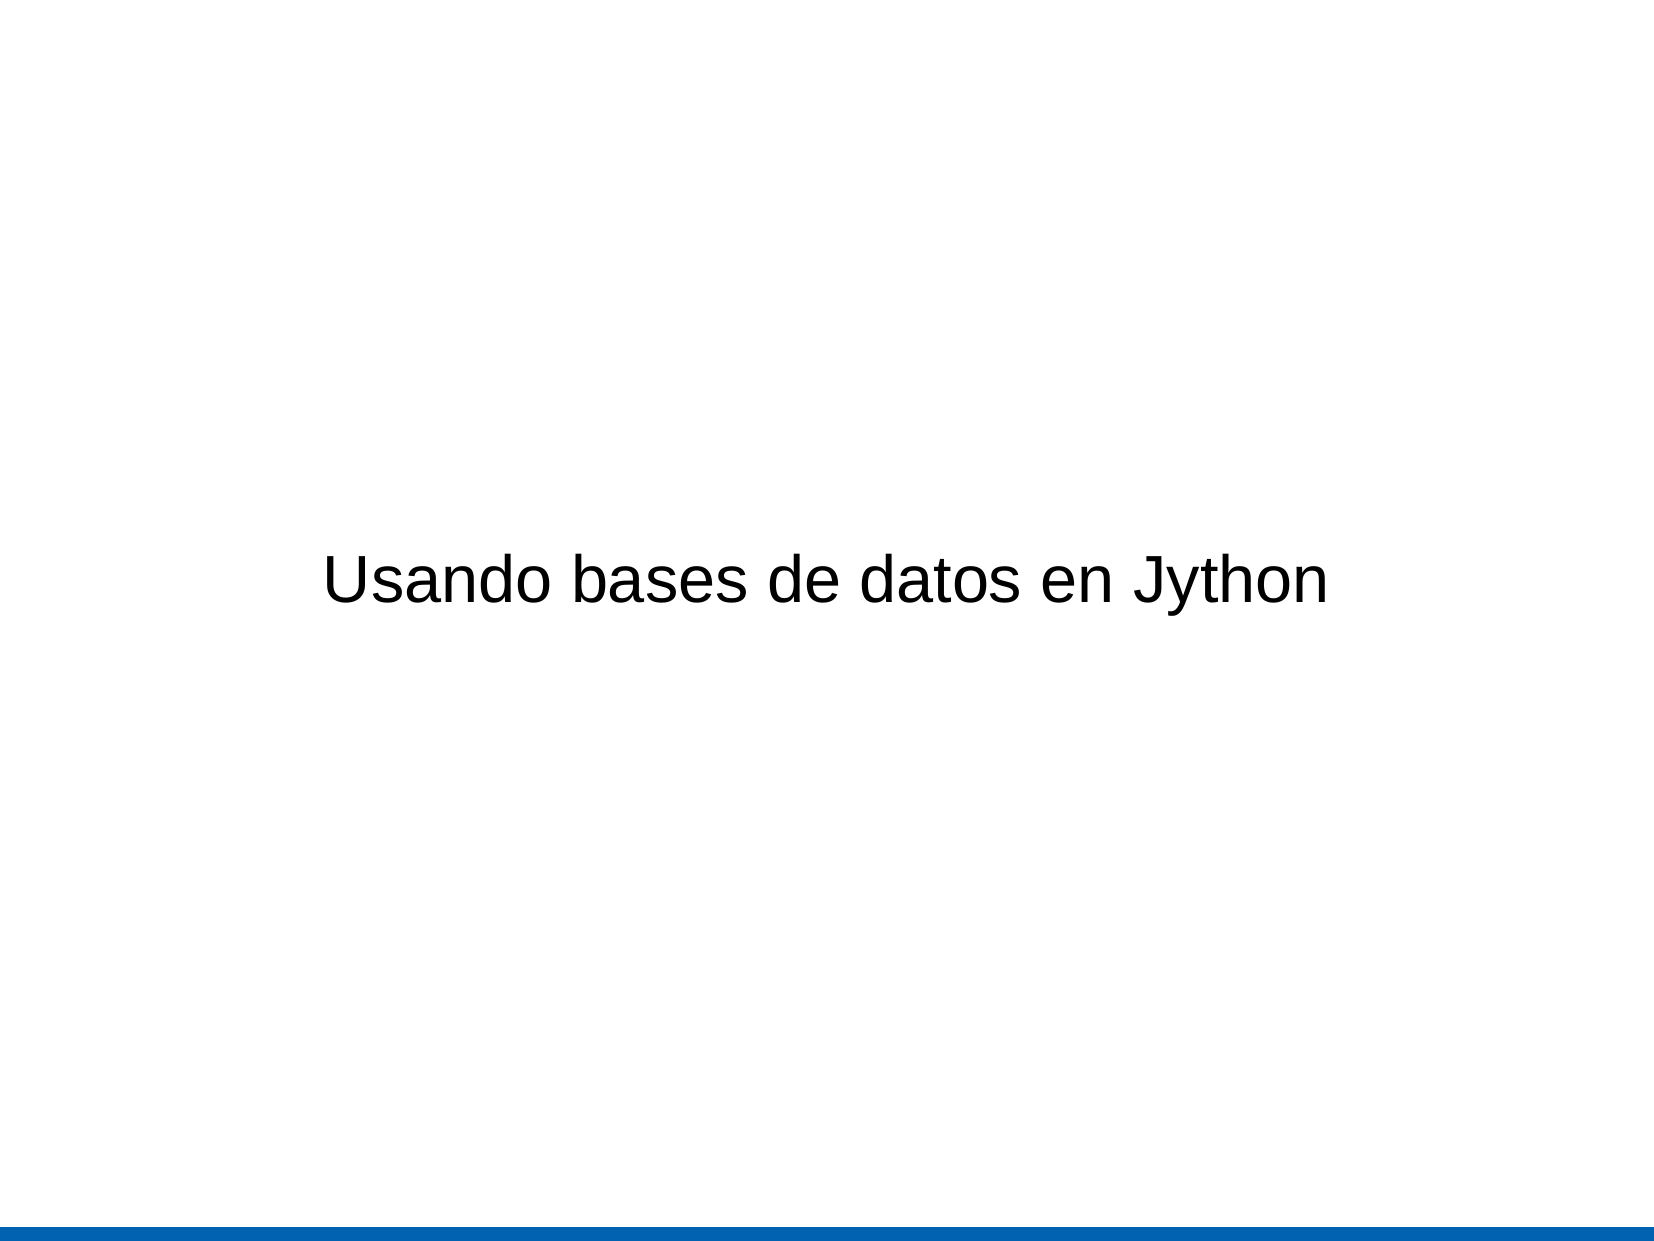

# Usando bases de datos en Jython